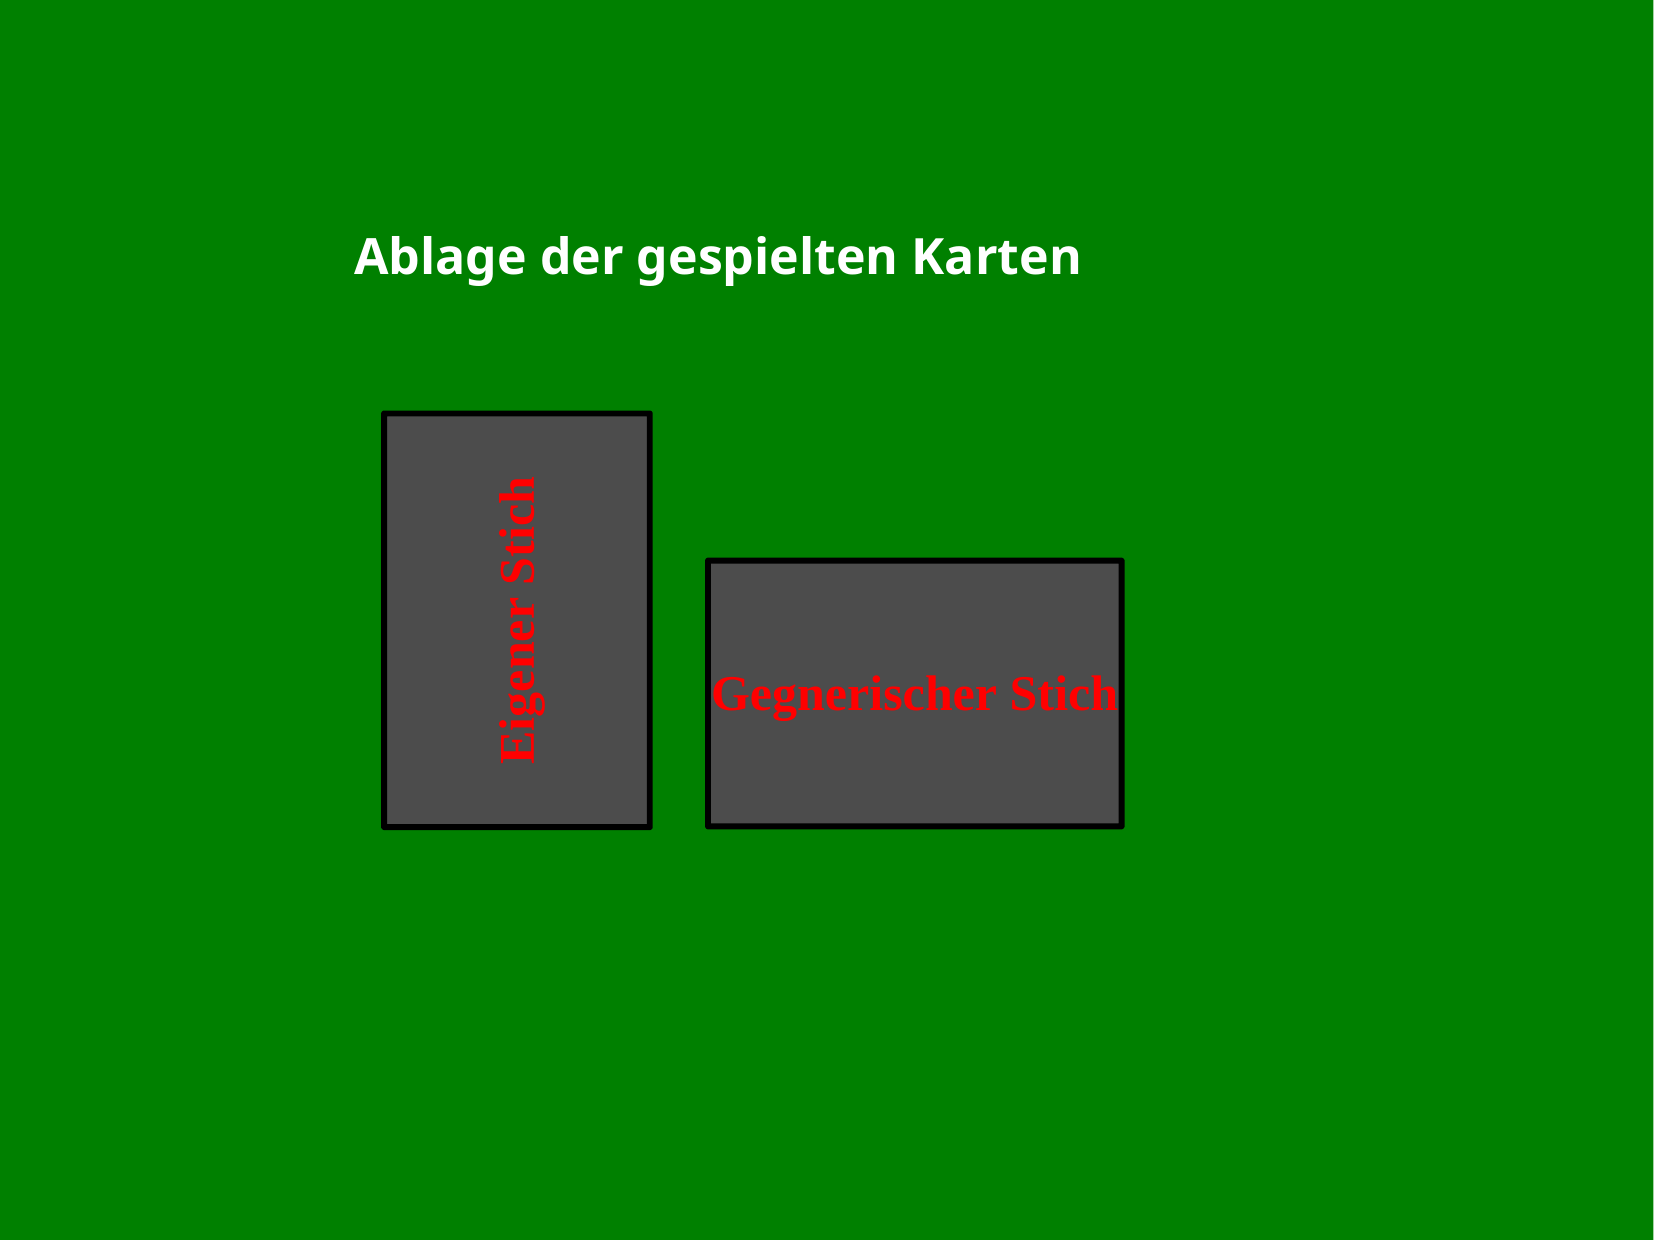

Ablage der gespielten Karten
Eigener Stich
Gegnerischer Stich